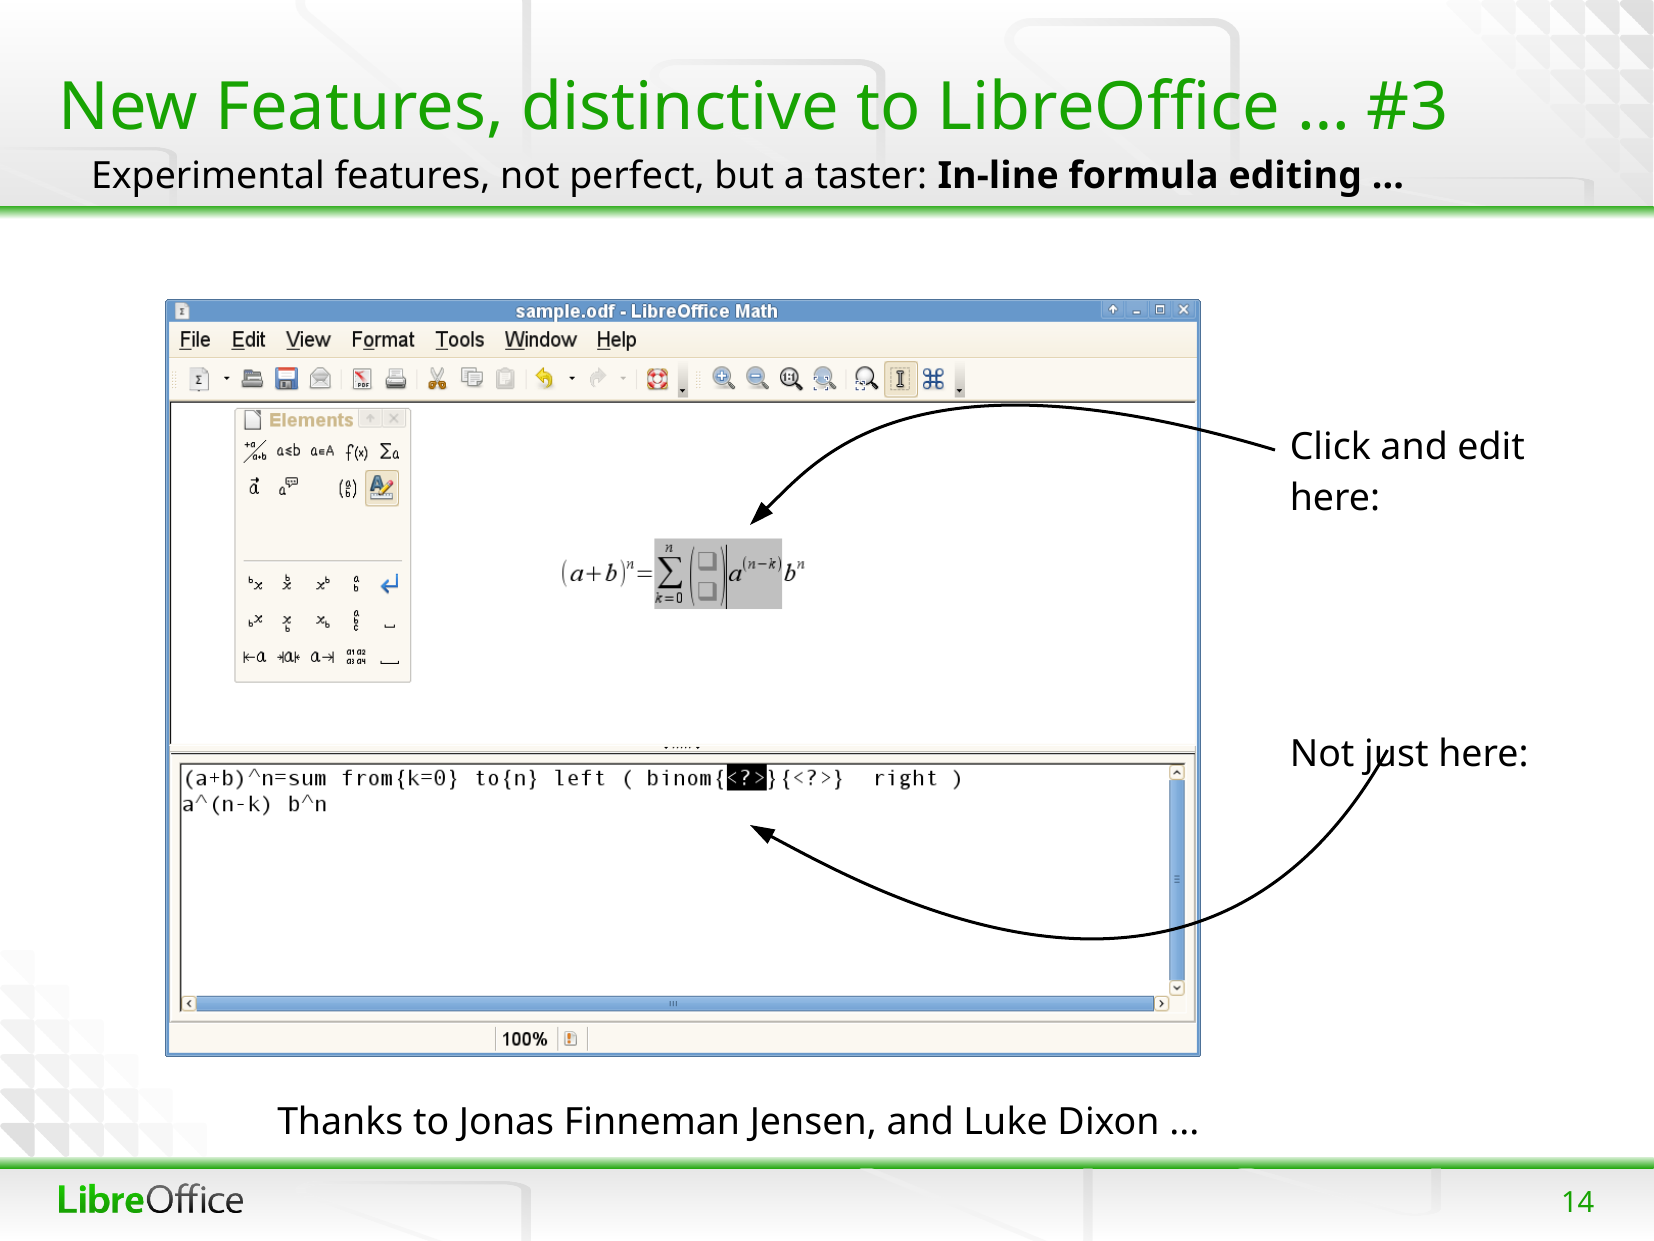

# New Features, distinctive to LibreOffice … #3
Experimental features, not perfect, but a taster: In-line formula editing ...
Click and edit here:
Not just here:
Thanks to Jonas Finneman Jensen, and Luke Dixon ...
14